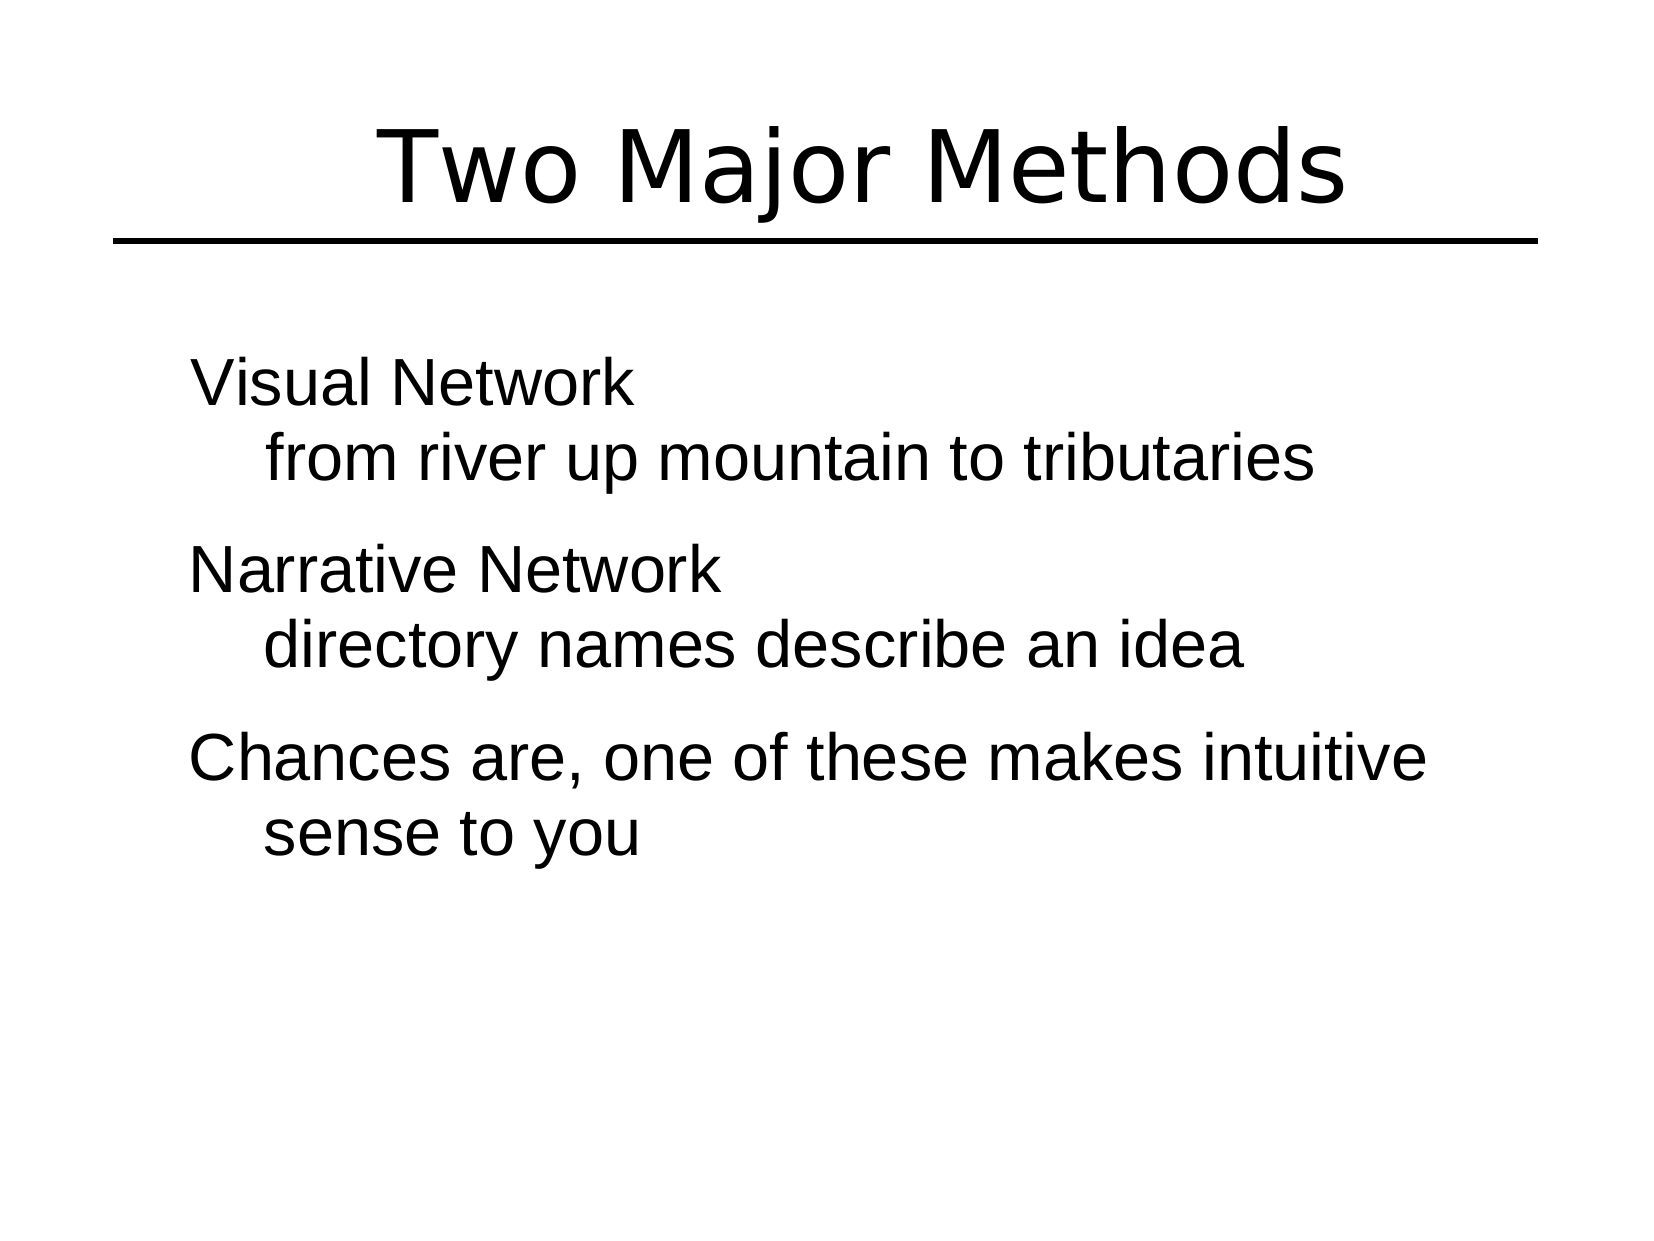

Two Major Methods
Visual Network
	from river up mountain to tributaries
Narrative Network
	directory names describe an idea
Chances are, one of these makes intuitive
	sense to you